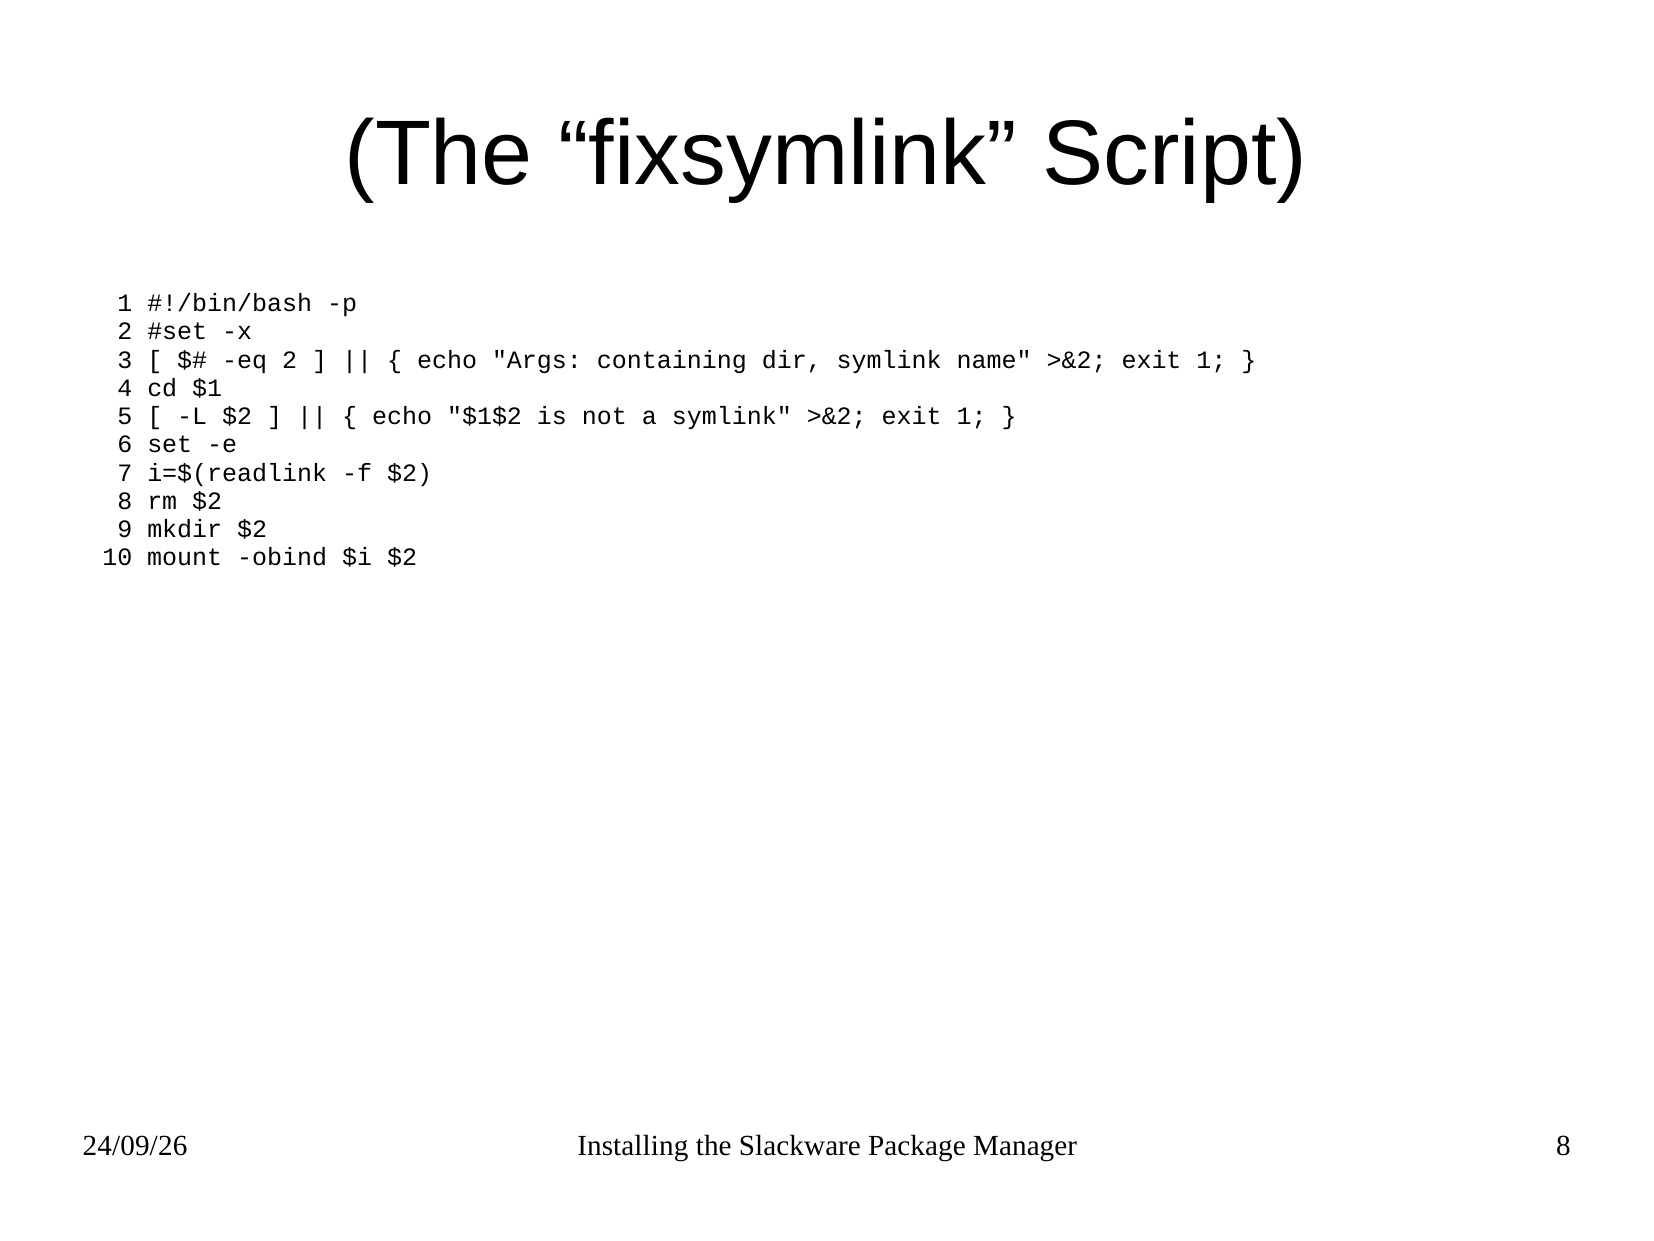

# (The “fixsymlink” Script)
 1 #!/bin/bash -p
 2 #set -x
 3 [ $# -eq 2 ] || { echo "Args: containing dir, symlink name" >&2; exit 1; }
 4 cd $1
 5 [ -L $2 ] || { echo "$1$2 is not a symlink" >&2; exit 1; }
 6 set -e
 7 i=$(readlink -f $2)
 8 rm $2
 9 mkdir $2
 10 mount -obind $i $2
Installing the Slackware Package Manager
8